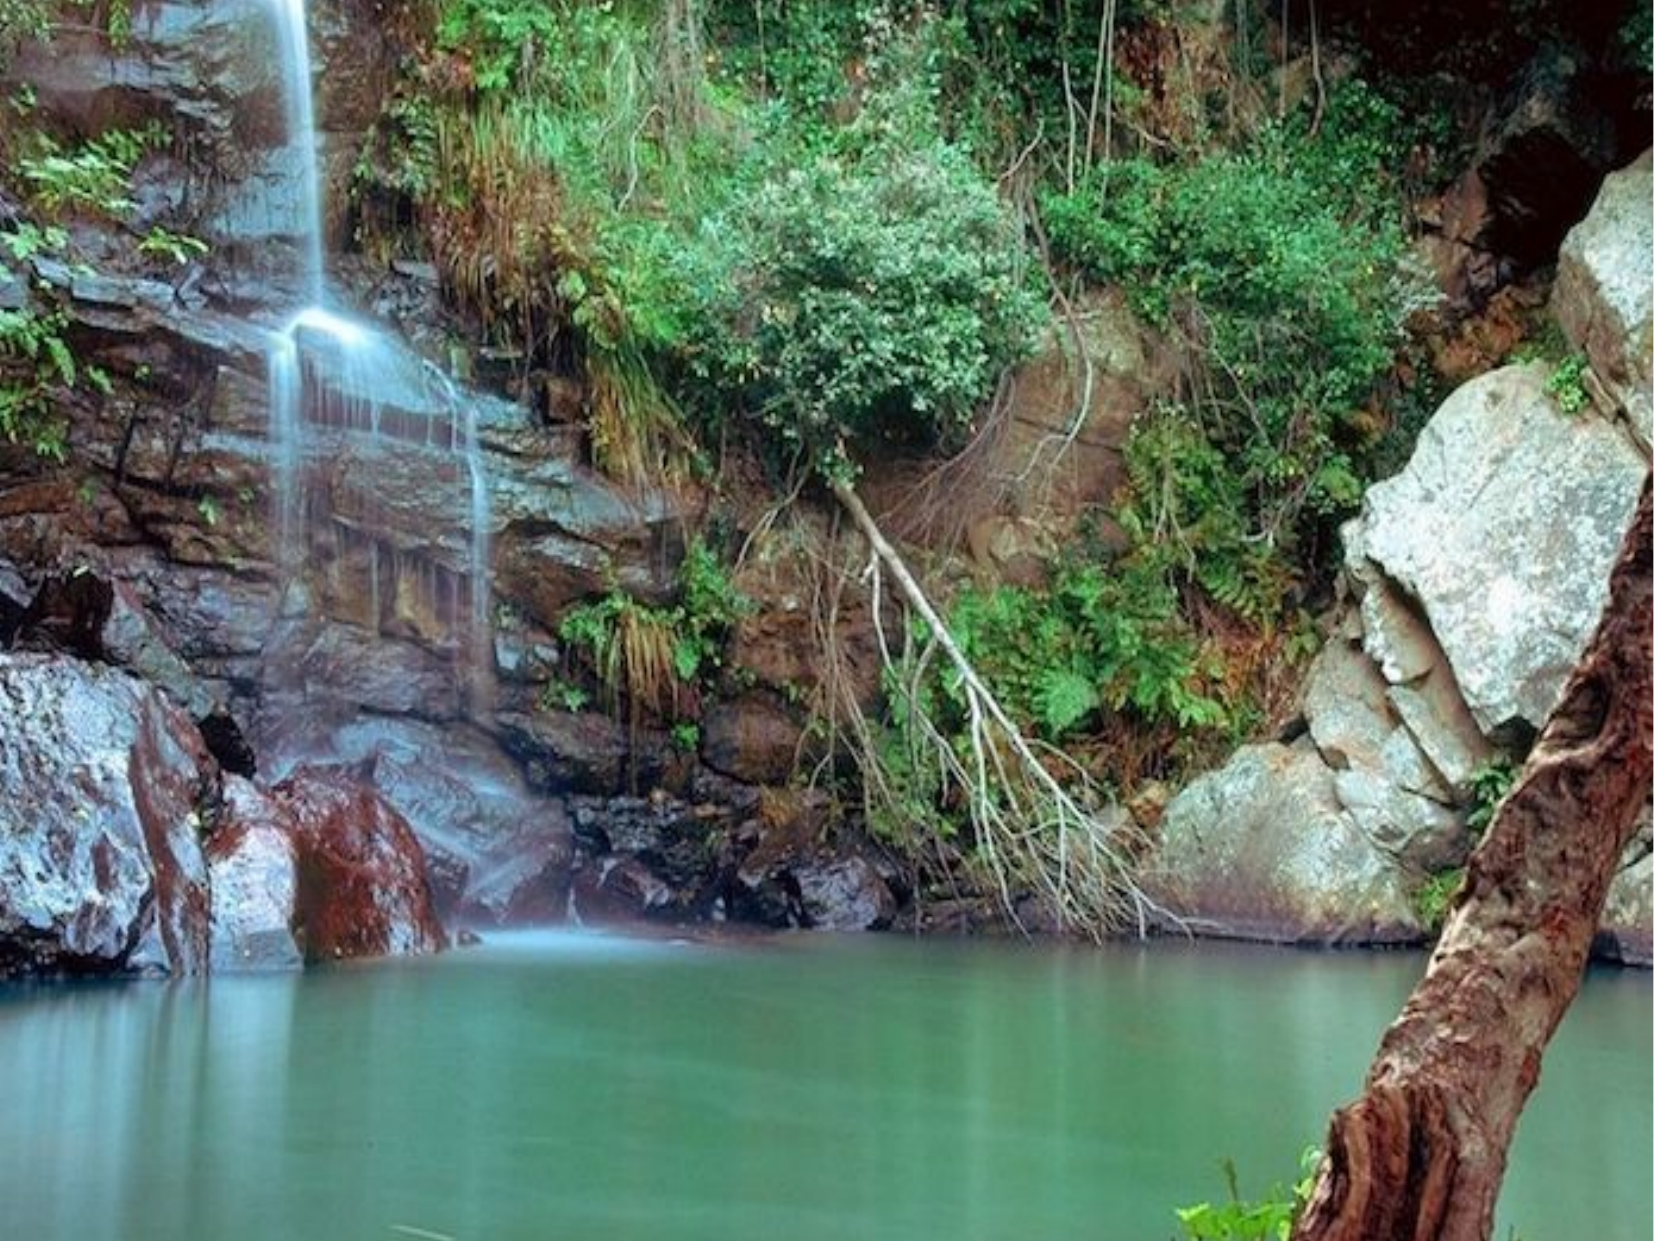

# El principal responsable de esta riqueza es el agua, presente en numerosos ríos, arroyos y embalses que, además de abastecer a la provincia, son aptos para la pesca y actividades recreativas. Pero sobre todo destaca la humedad proveniente de la costa, que se acumula formando bosques de niebla en valles estrechos y profundos denominados canutos. En estas condiciones se conserva una flora muy singular, perteneciente a la Era Terciaria, la Laurisilva.